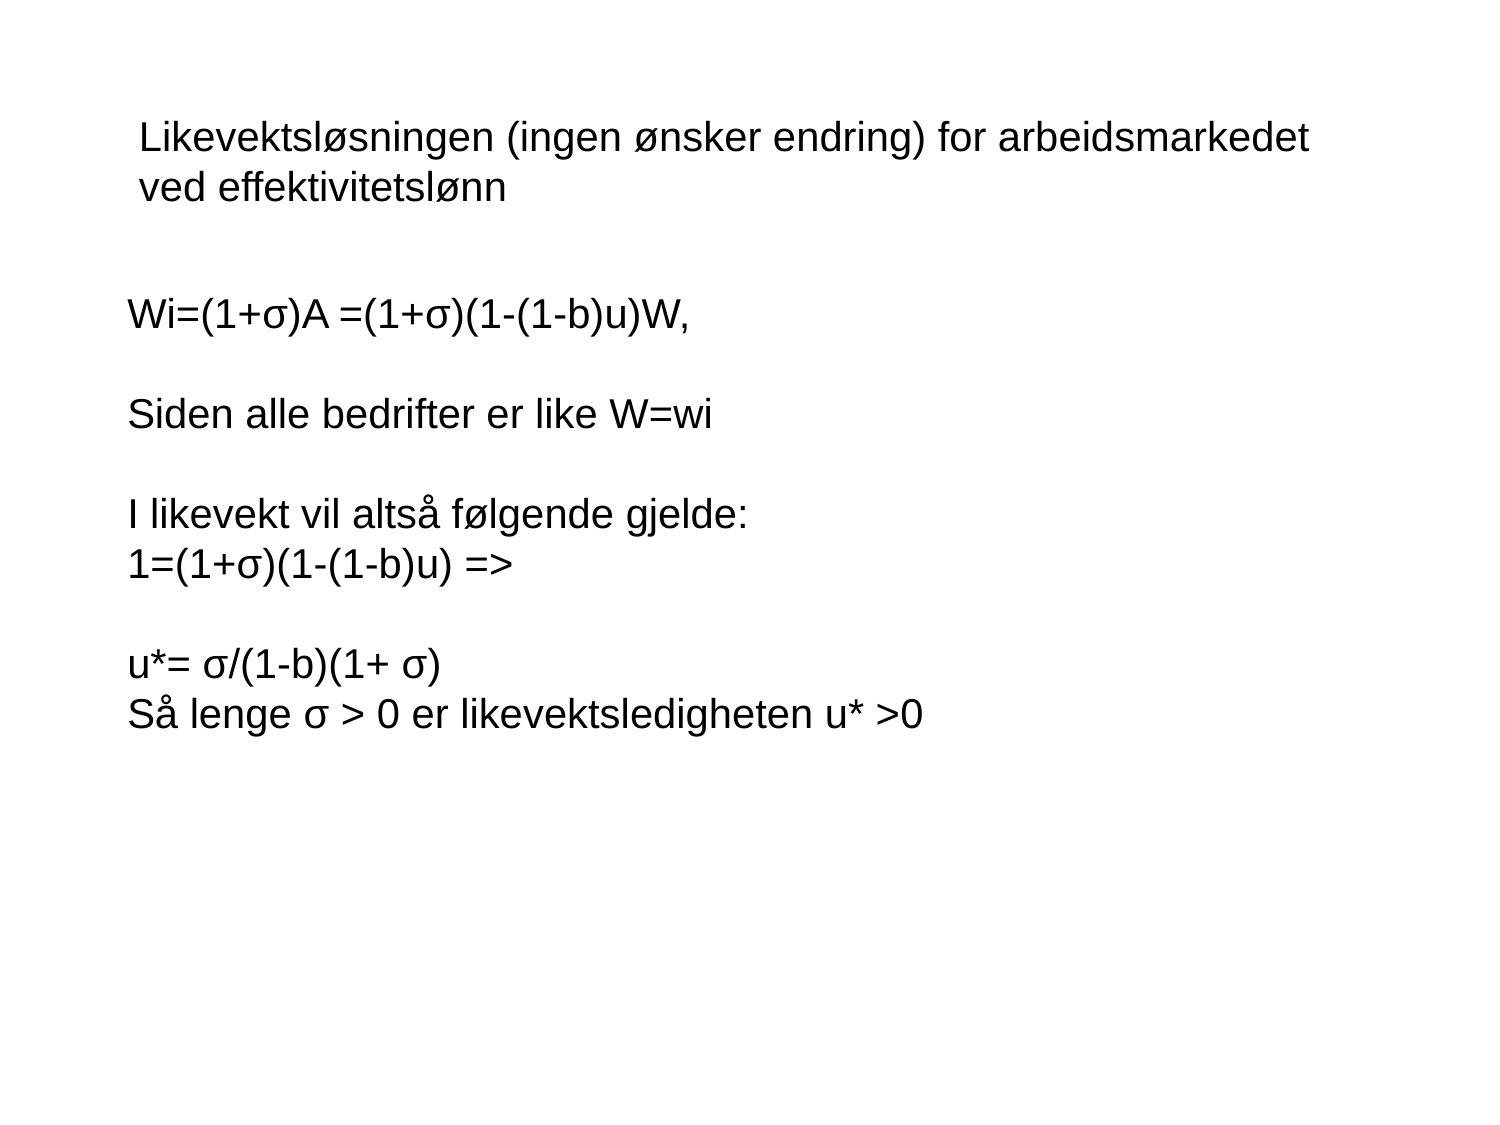

Likevektsløsningen (ingen ønsker endring) for arbeidsmarkedet ved effektivitetslønn
Wi=(1+σ)A =(1+σ)(1-(1-b)u)W,
Siden alle bedrifter er like W=wi
I likevekt vil altså følgende gjelde:
1=(1+σ)(1-(1-b)u) =>
u*= σ/(1-b)(1+ σ)
Så lenge σ > 0 er likevektsledigheten u* >0